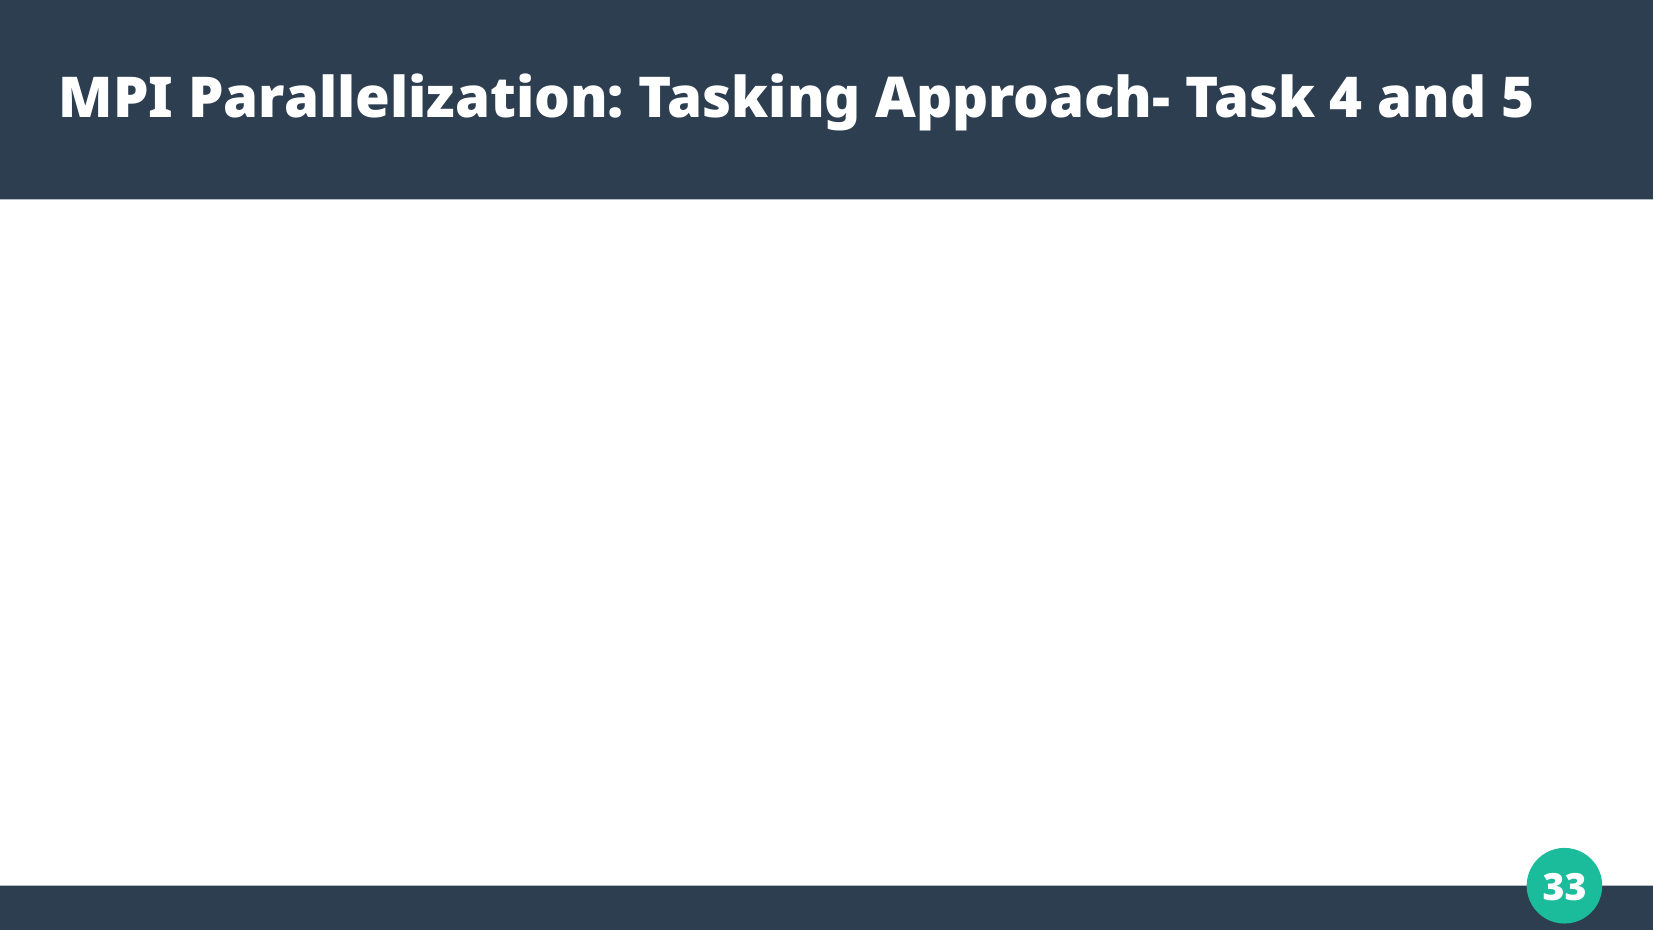

# MPI Parallelization: Tasking Approach- Task 4 and 5